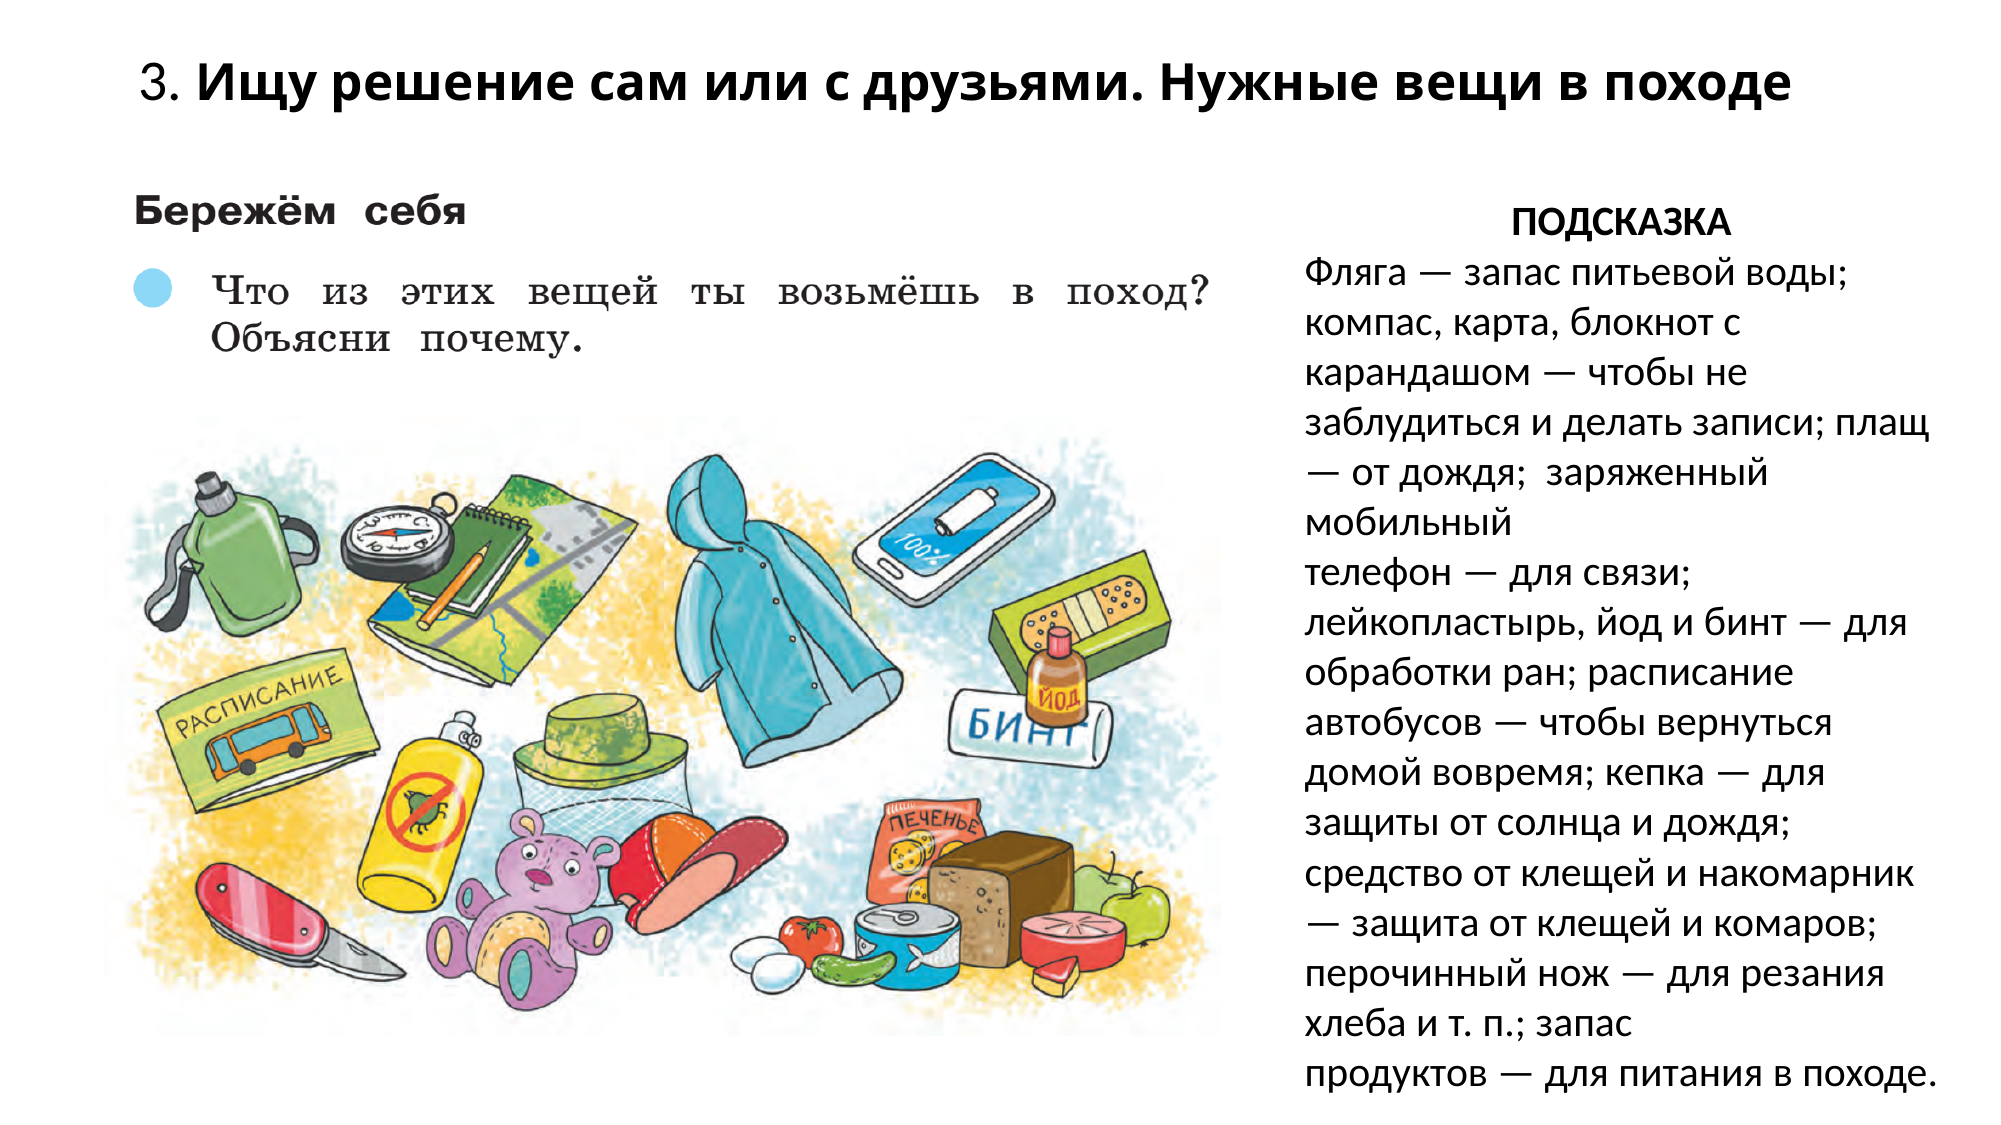

# 3. Ищу решение сам или с друзьями. Нужные вещи в походе
ПОДСКАЗКА
Фляга — запас питьевой воды; компас, карта, блокнот с карандашом — чтобы не заблудиться и делать записи; плащ — от дождя; заряженный мобильный
телефон — для связи; лейкопластырь, йод и бинт — для обработки ран; расписание автобусов — чтобы вернуться домой вовремя; кепка — для защиты от солнца и дождя; средство от клещей и накомарник — защита от клещей и комаров; перочинный нож — для резания хлеба и т. п.; запас
продуктов — для питания в походе.